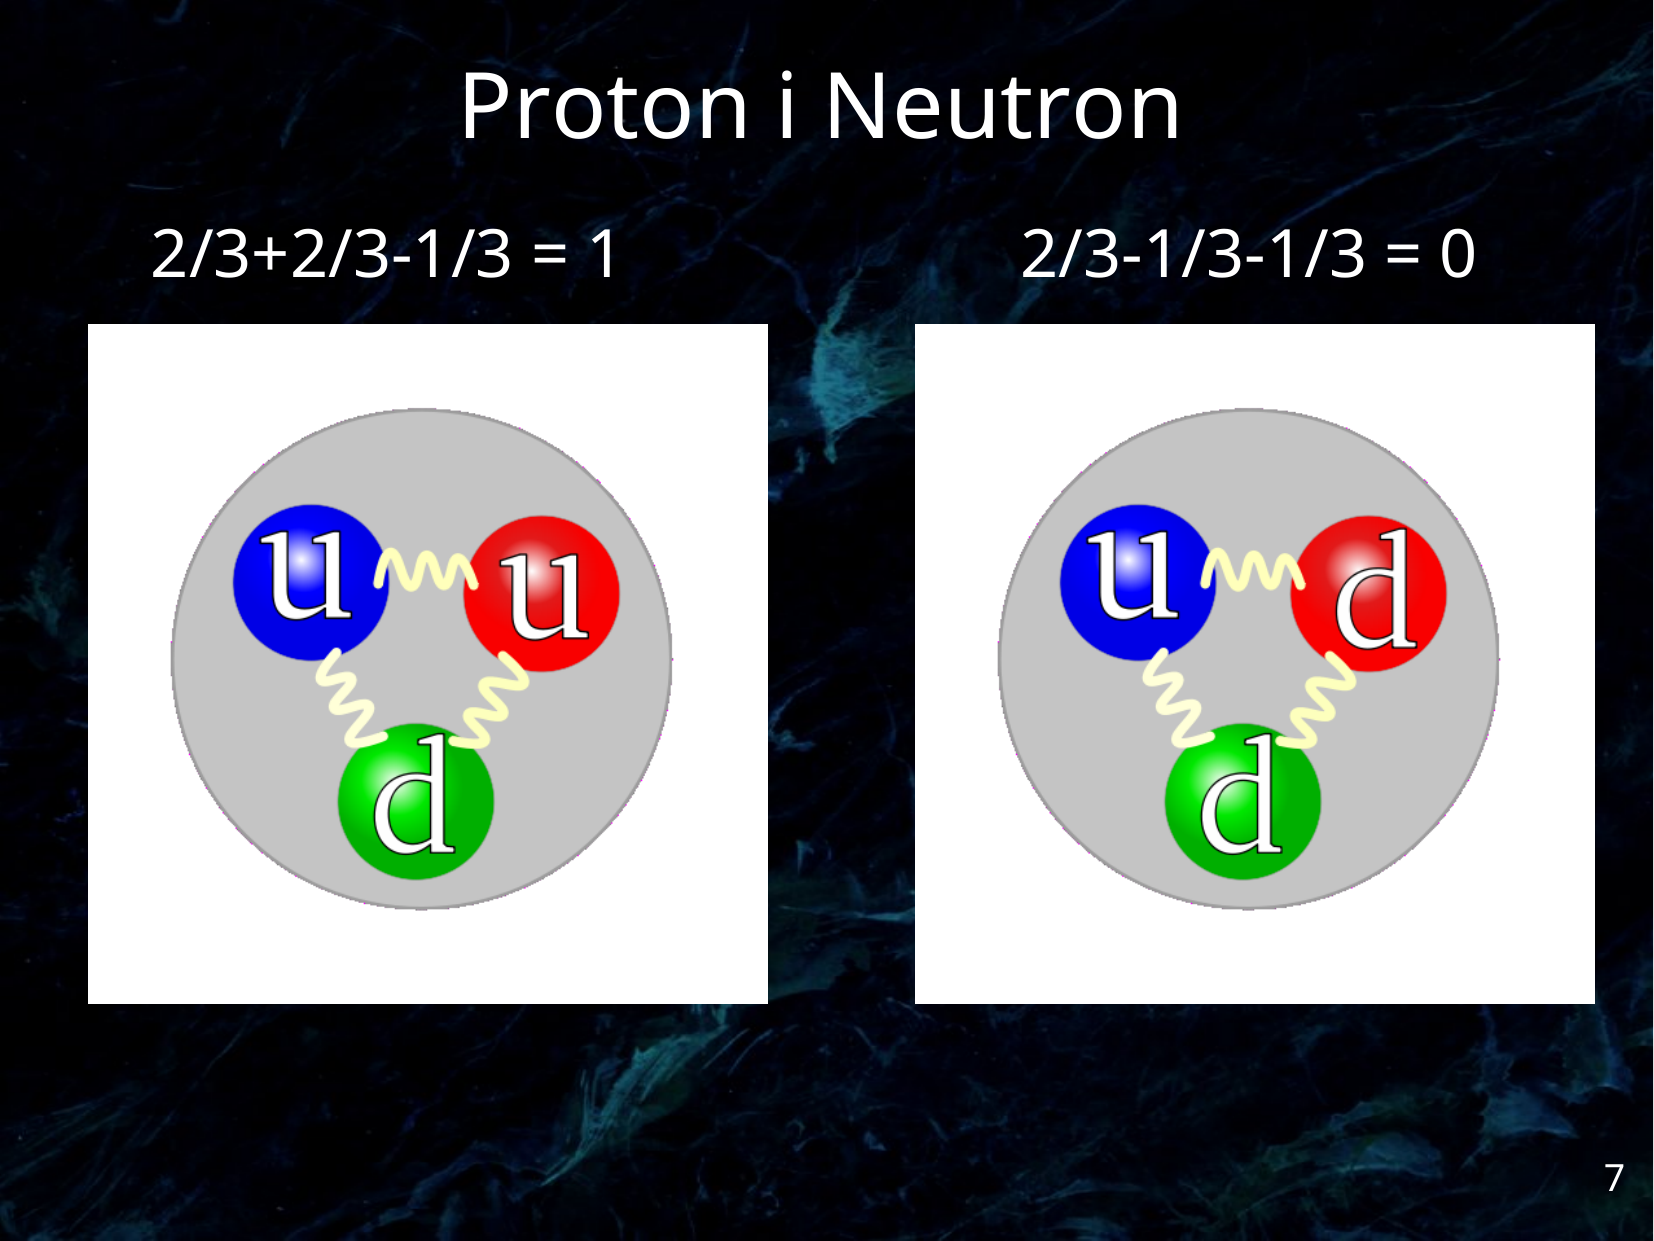

# Proton i Neutron
 2/3+2/3-1/3 = 1					 2/3-1/3-1/3 = 0
7